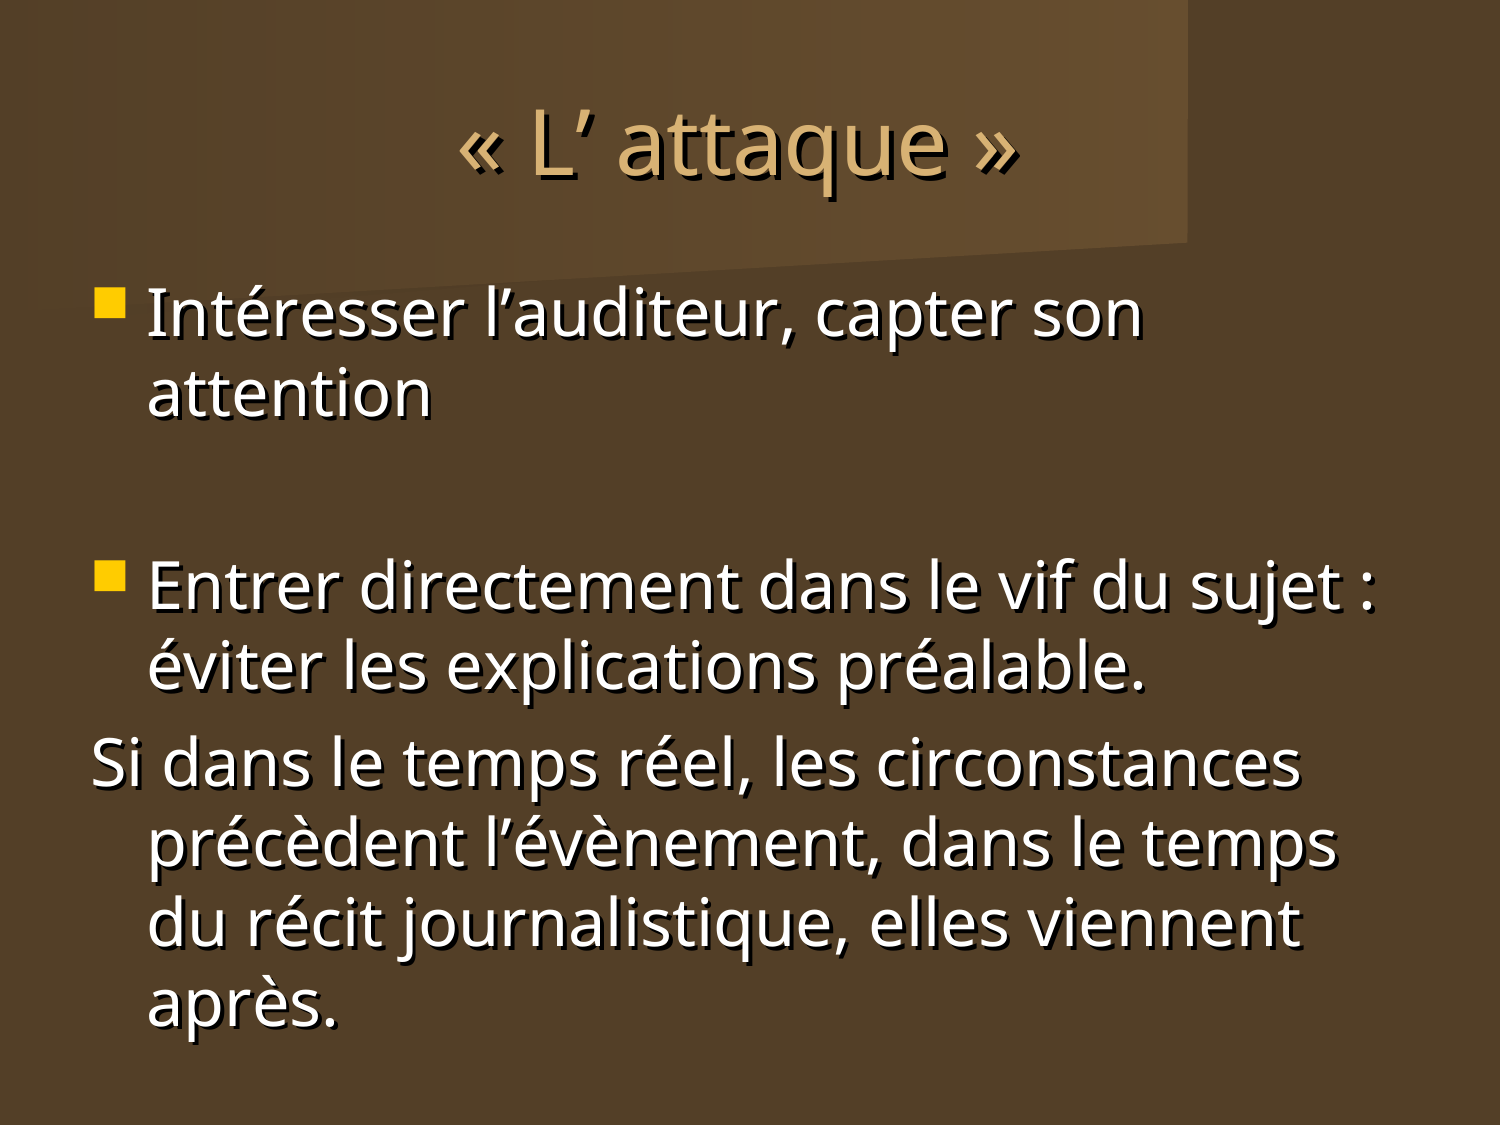

# « L’ attaque »
Intéresser l’auditeur, capter son attention
Entrer directement dans le vif du sujet : éviter les explications préalable.
Si dans le temps réel, les circonstances précèdent l’évènement, dans le temps du récit journalistique, elles viennent après.